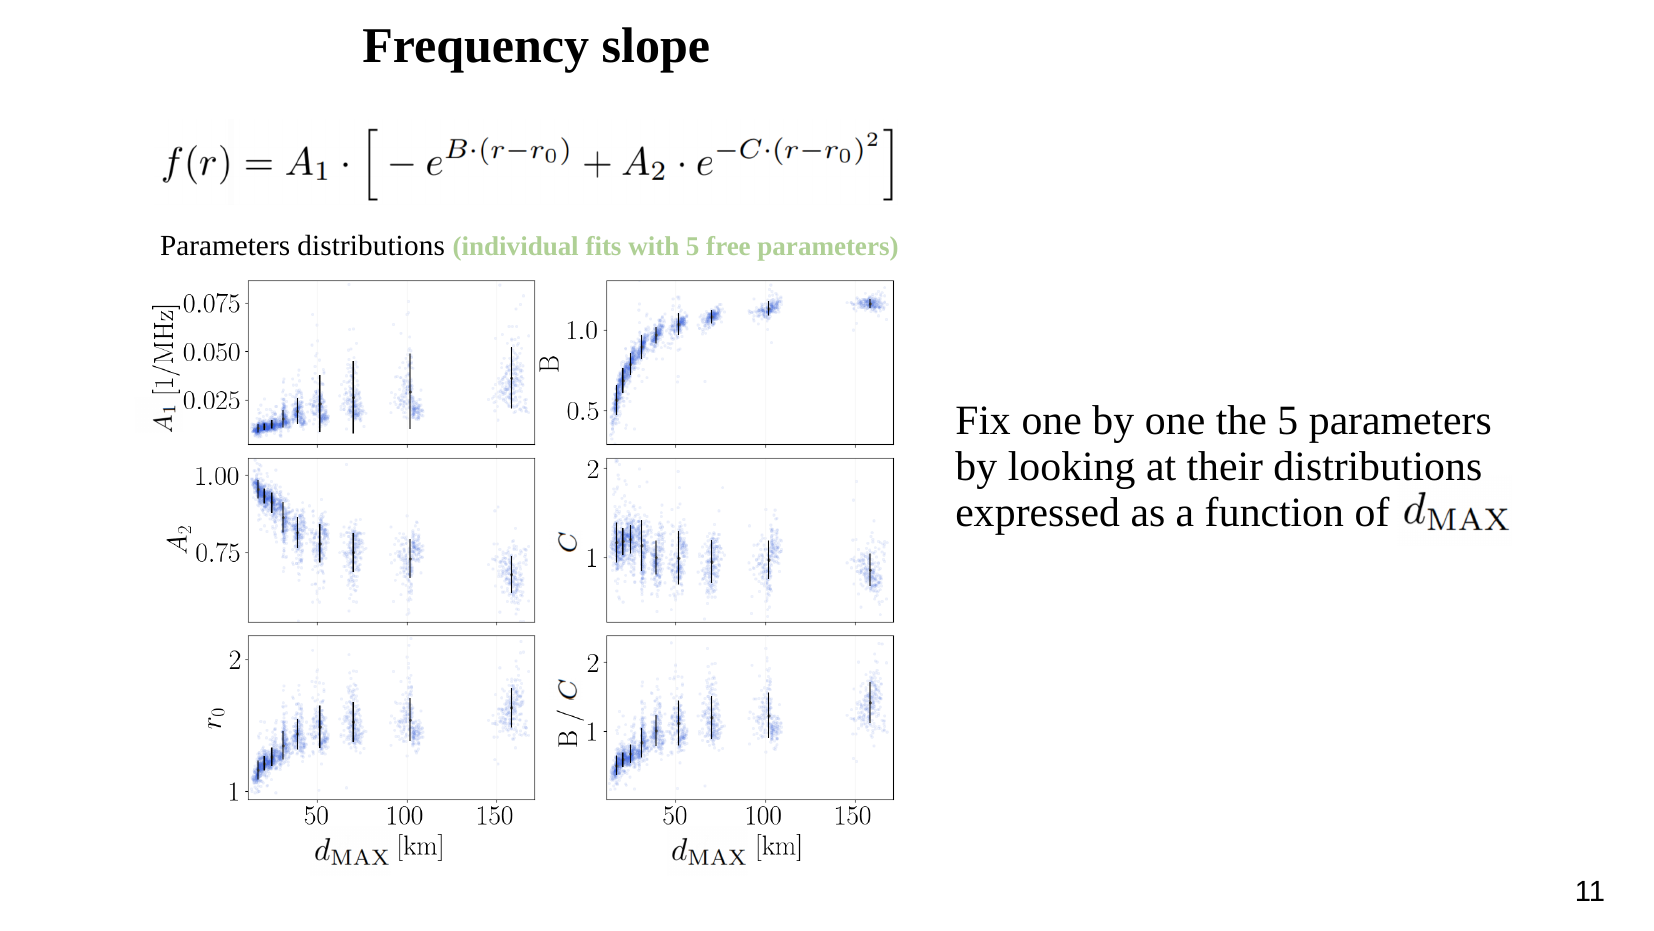

Frequency slope
Parameters distributions (individual fits with 5 free parameters)
Fix one by one the 5 parameters 	 by looking at their distributions expressed as a function of